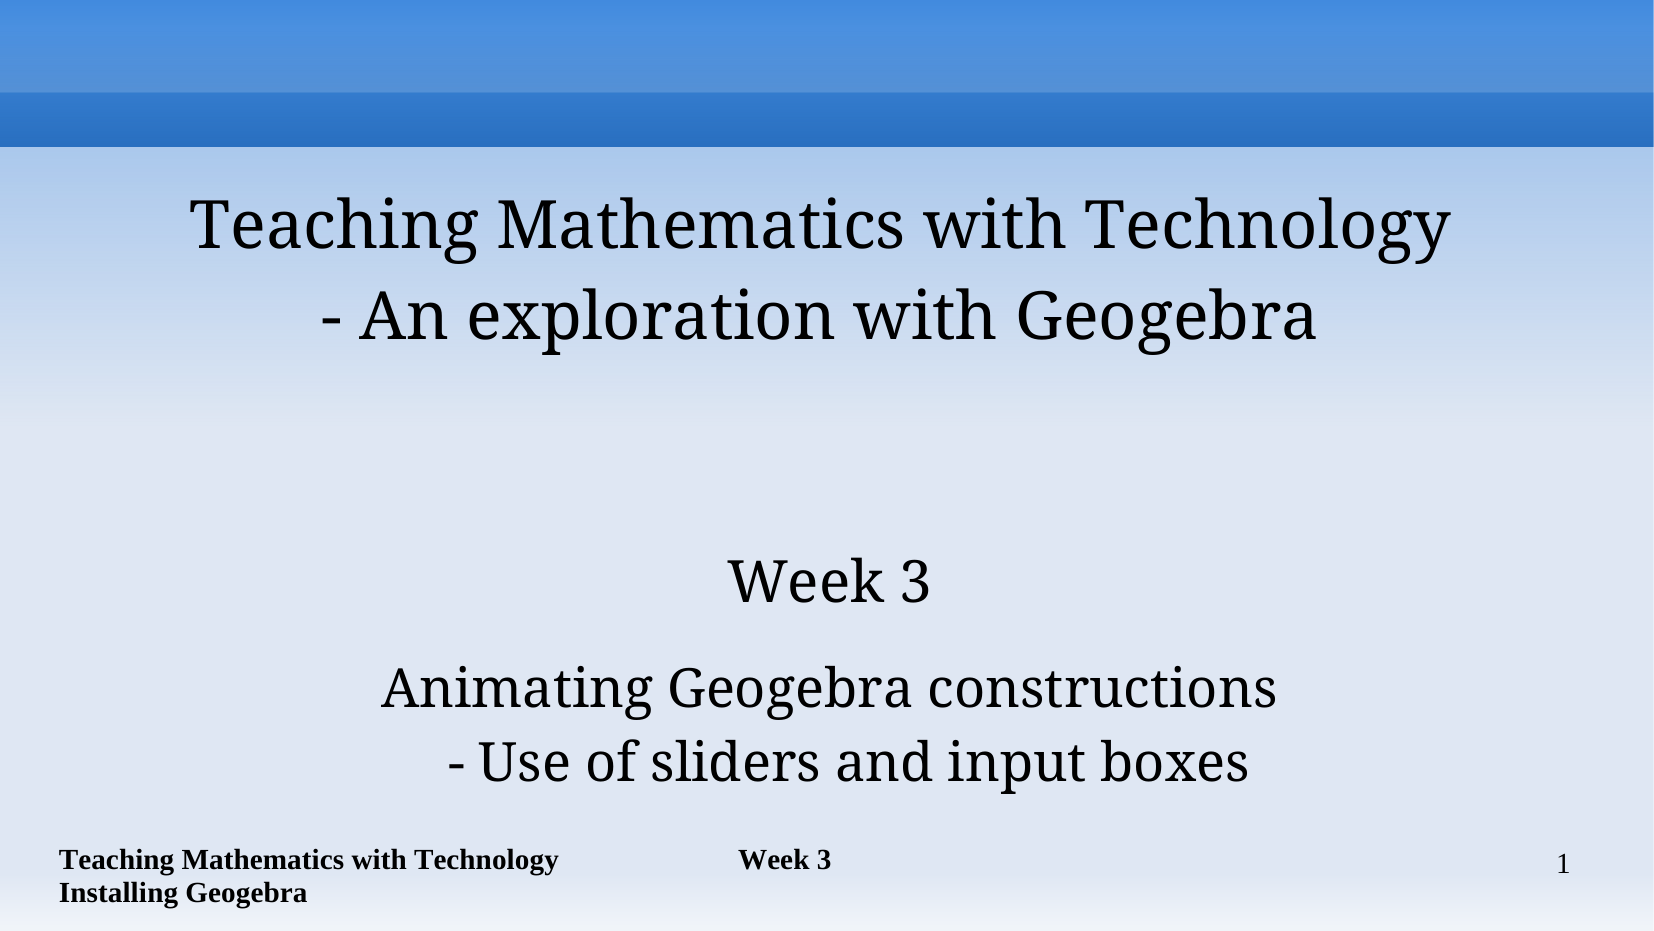

# Teaching Mathematics with Technology
- An exploration with Geogebra
Week 3
Animating Geogebra constructions
- Use of sliders and input boxes
1